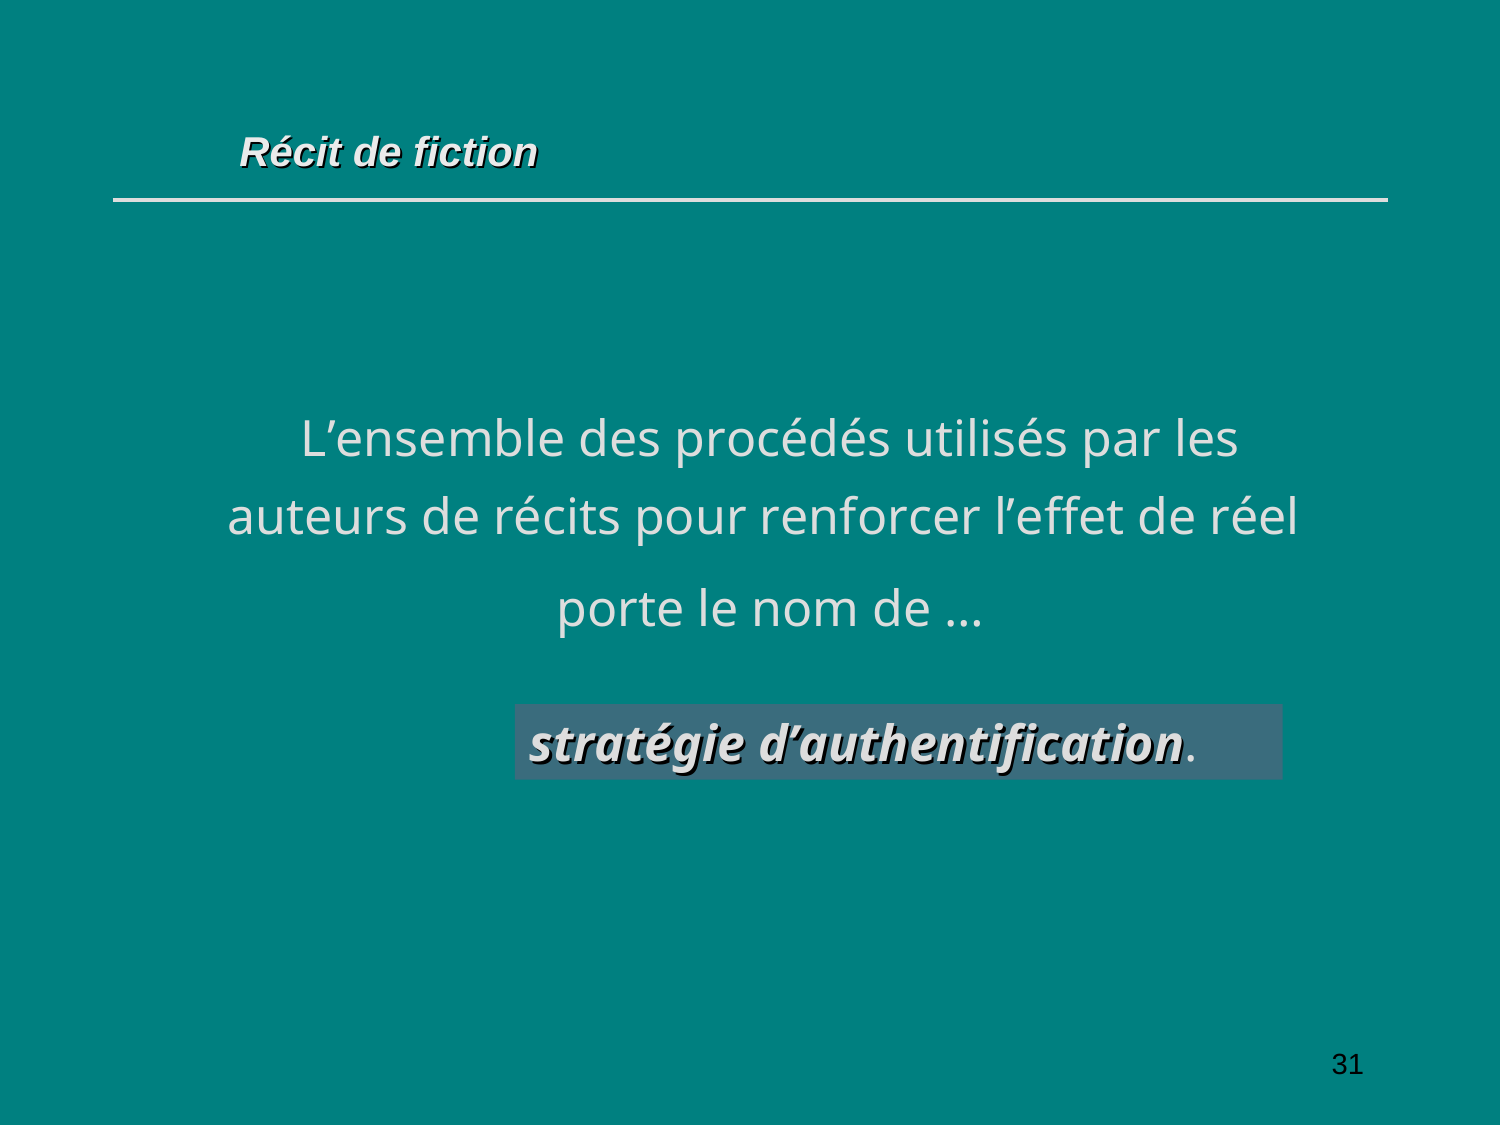

Récit de fiction
L’ensemble des procédés utilisés par les auteurs de récits pour renforcer l’effet de réel
porte le nom de …
stratégie d’authentification.
31